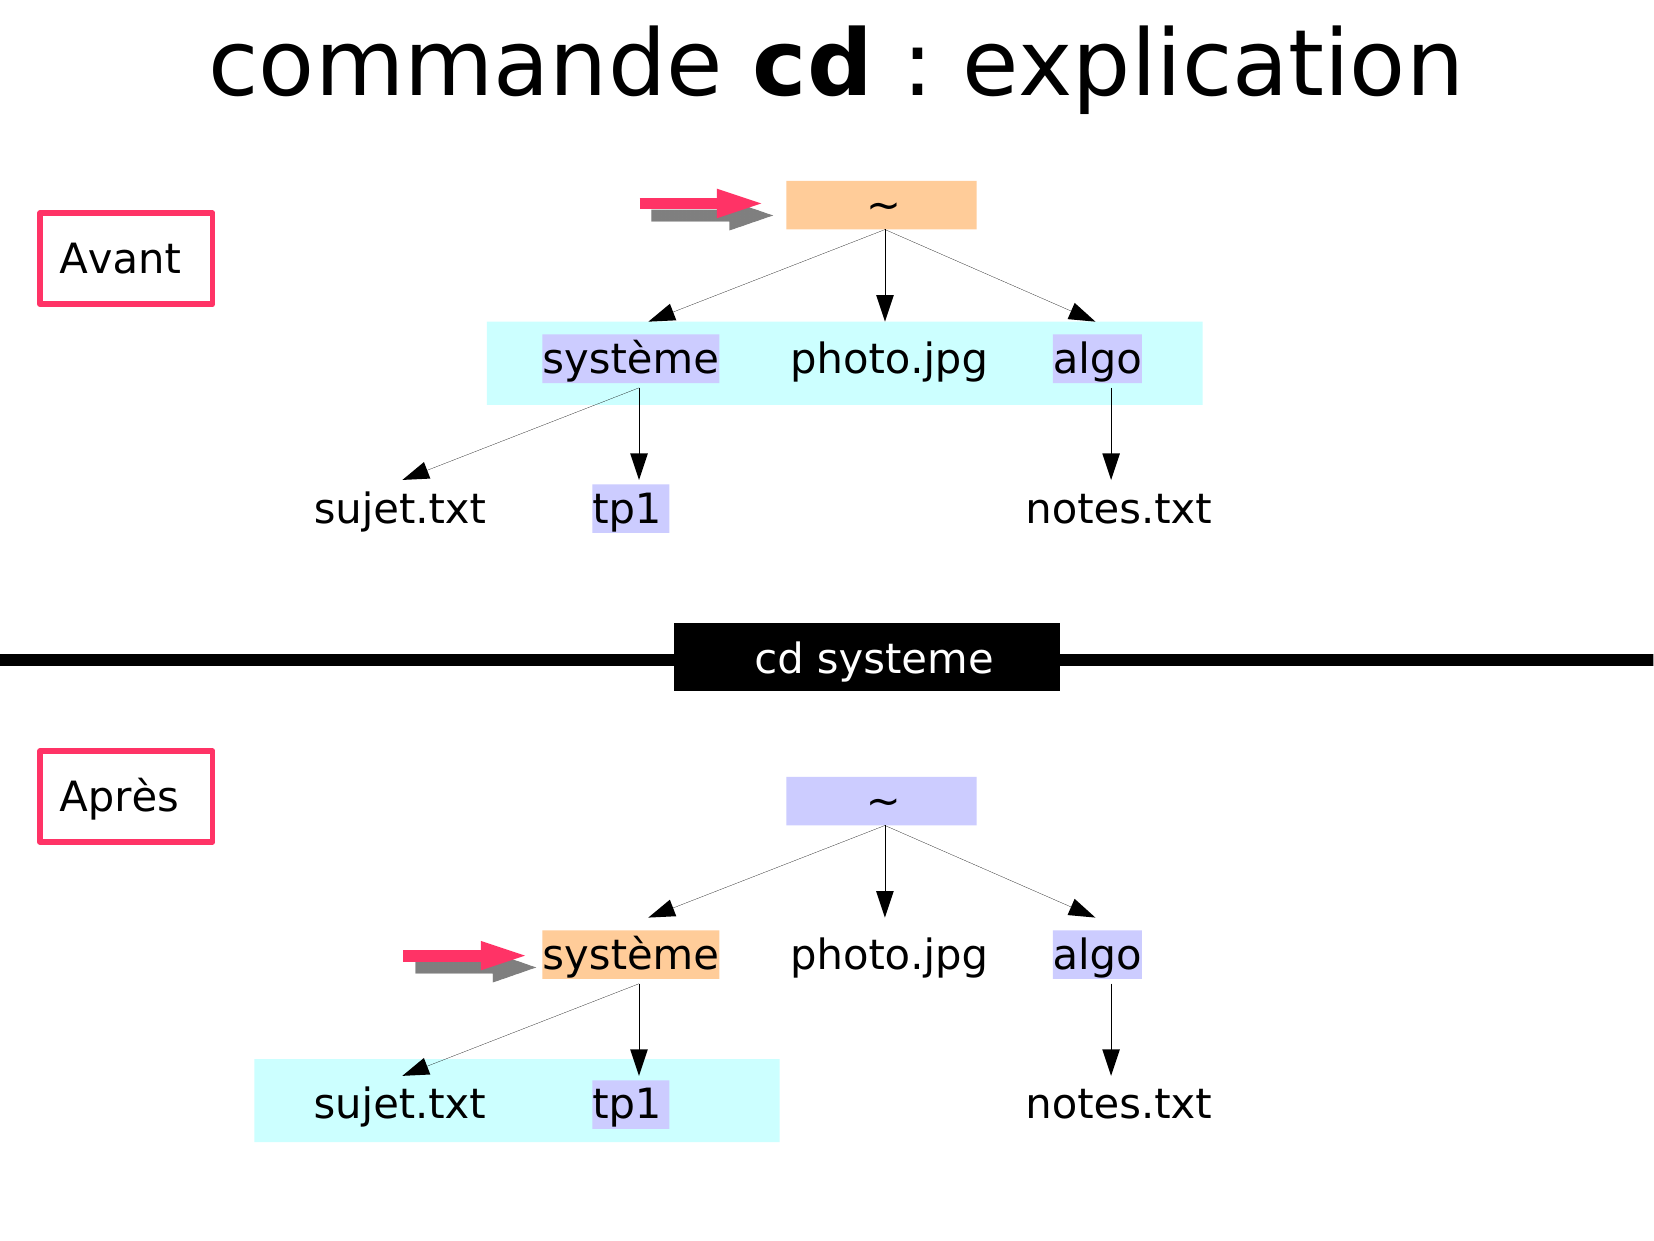

# commande cd : explication
 ~
Avant
système
photo.jpg
algo
sujet.txt
tp1
notes.txt
cd systeme
Après
 ~
système
photo.jpg
algo
sujet.txt
tp1
notes.txt